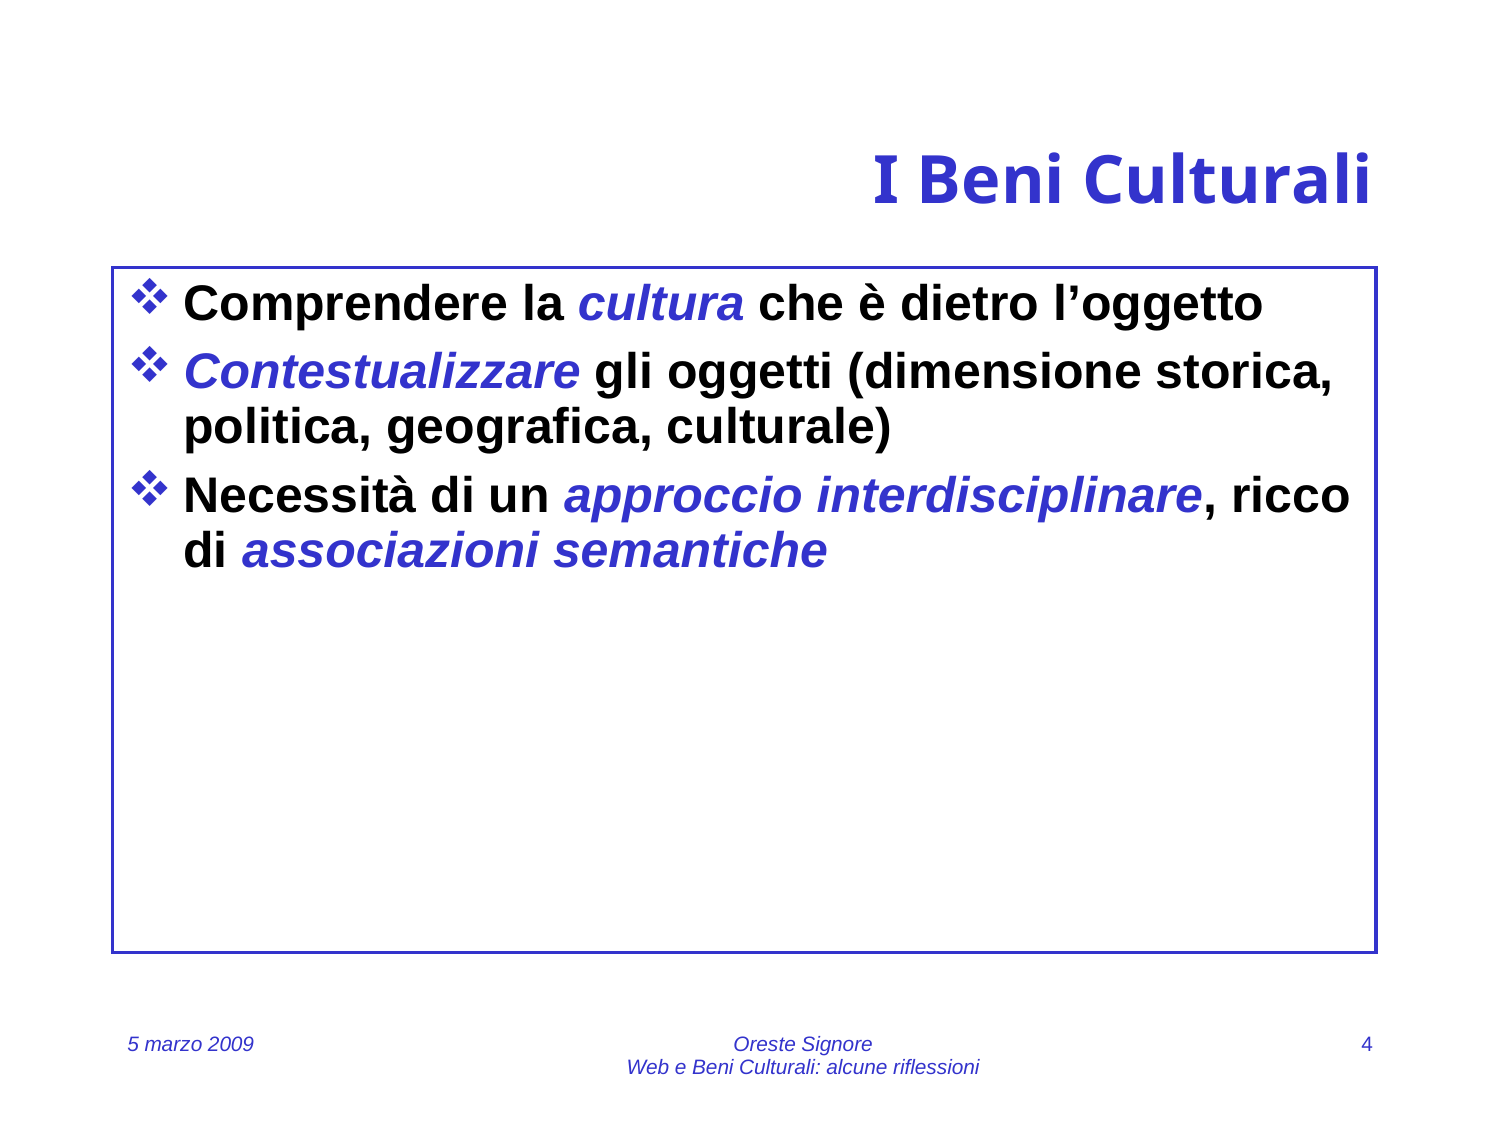

# I Beni Culturali
Comprendere la cultura che è dietro l’oggetto
Contestualizzare gli oggetti (dimensione storica, politica, geografica, culturale)
Necessità di un approccio interdisciplinare, ricco di associazioni semantiche
Oreste Signore
Rappresentare la conoscenza archeologica: dalla catalogazione cartacea al web semantico
4